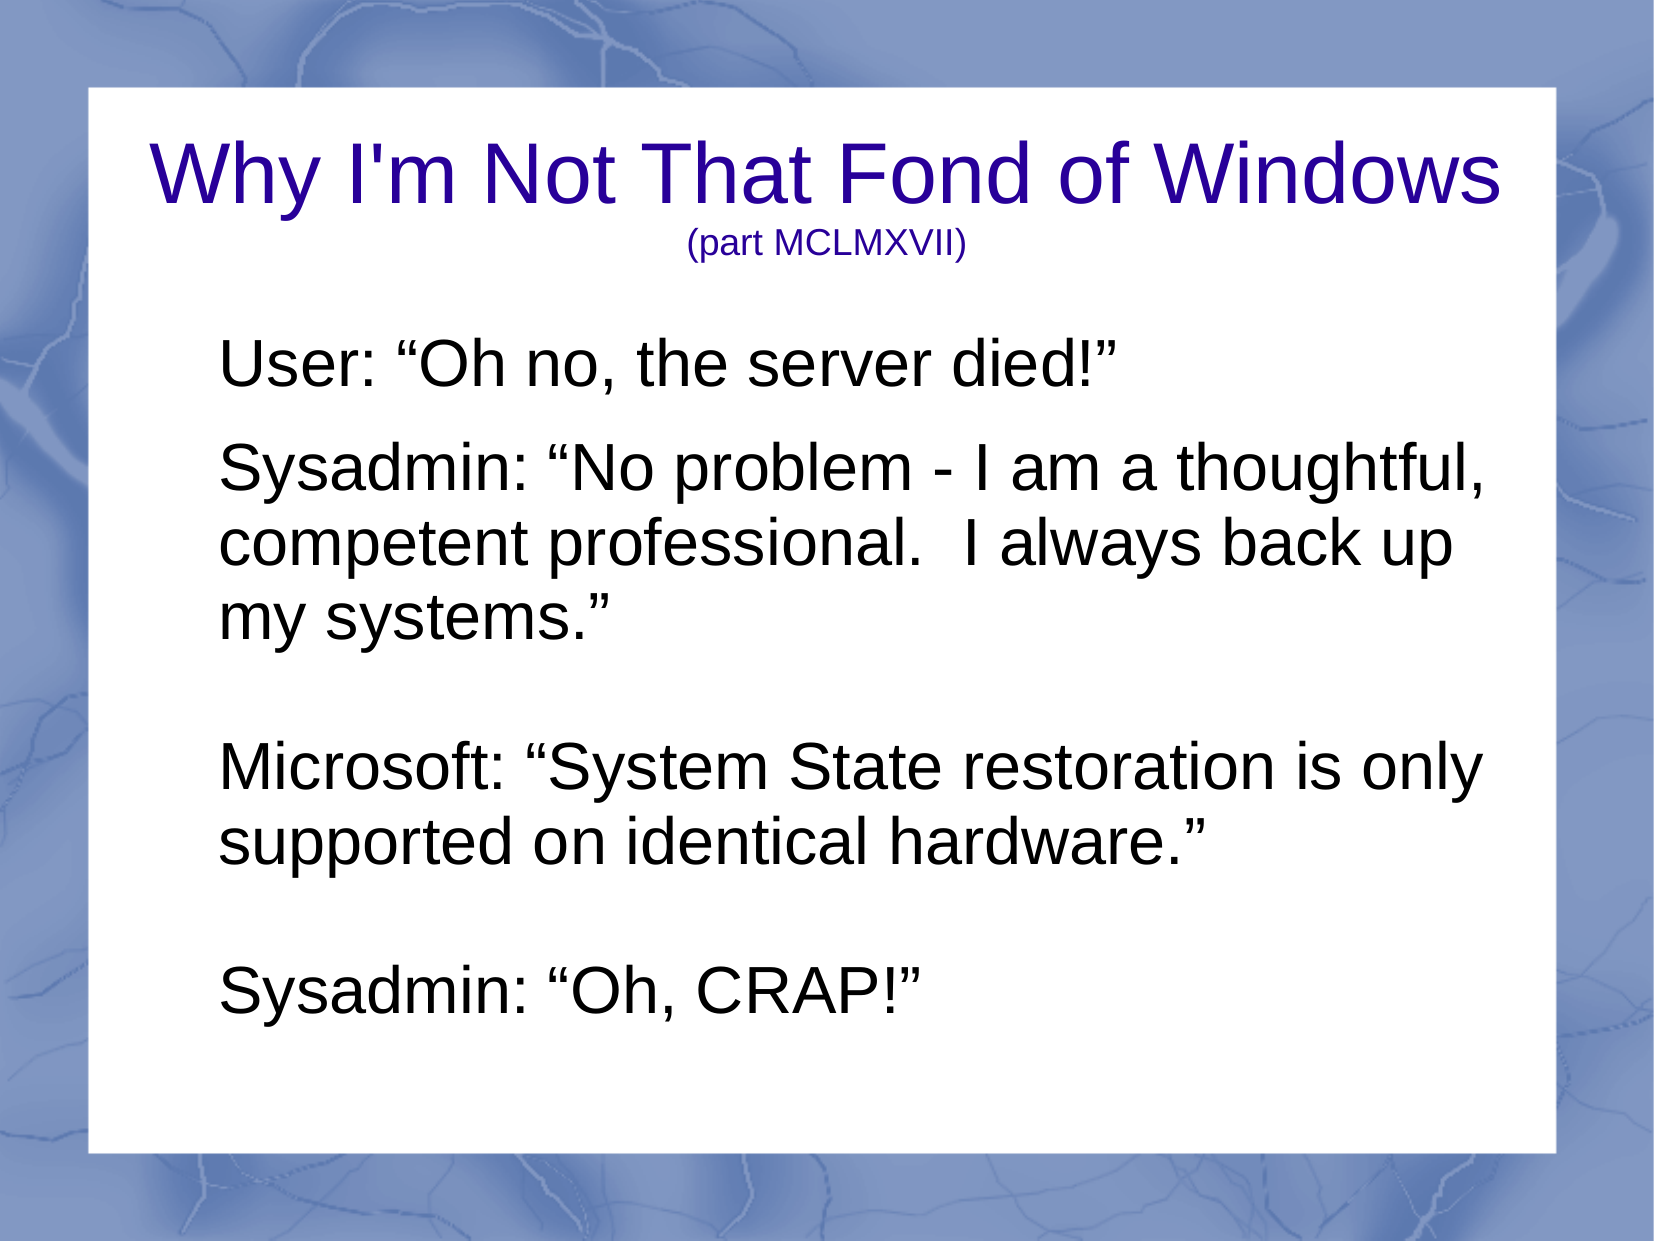

# Why I'm Not That Fond of Windows (part MCLMXVII)
User: “Oh no, the server died!”
Sysadmin: “No problem - I am a thoughtful, competent professional. I always back up my systems.”
Microsoft: “System State restoration is only supported on identical hardware.”
Sysadmin: “Oh, CRAP!”